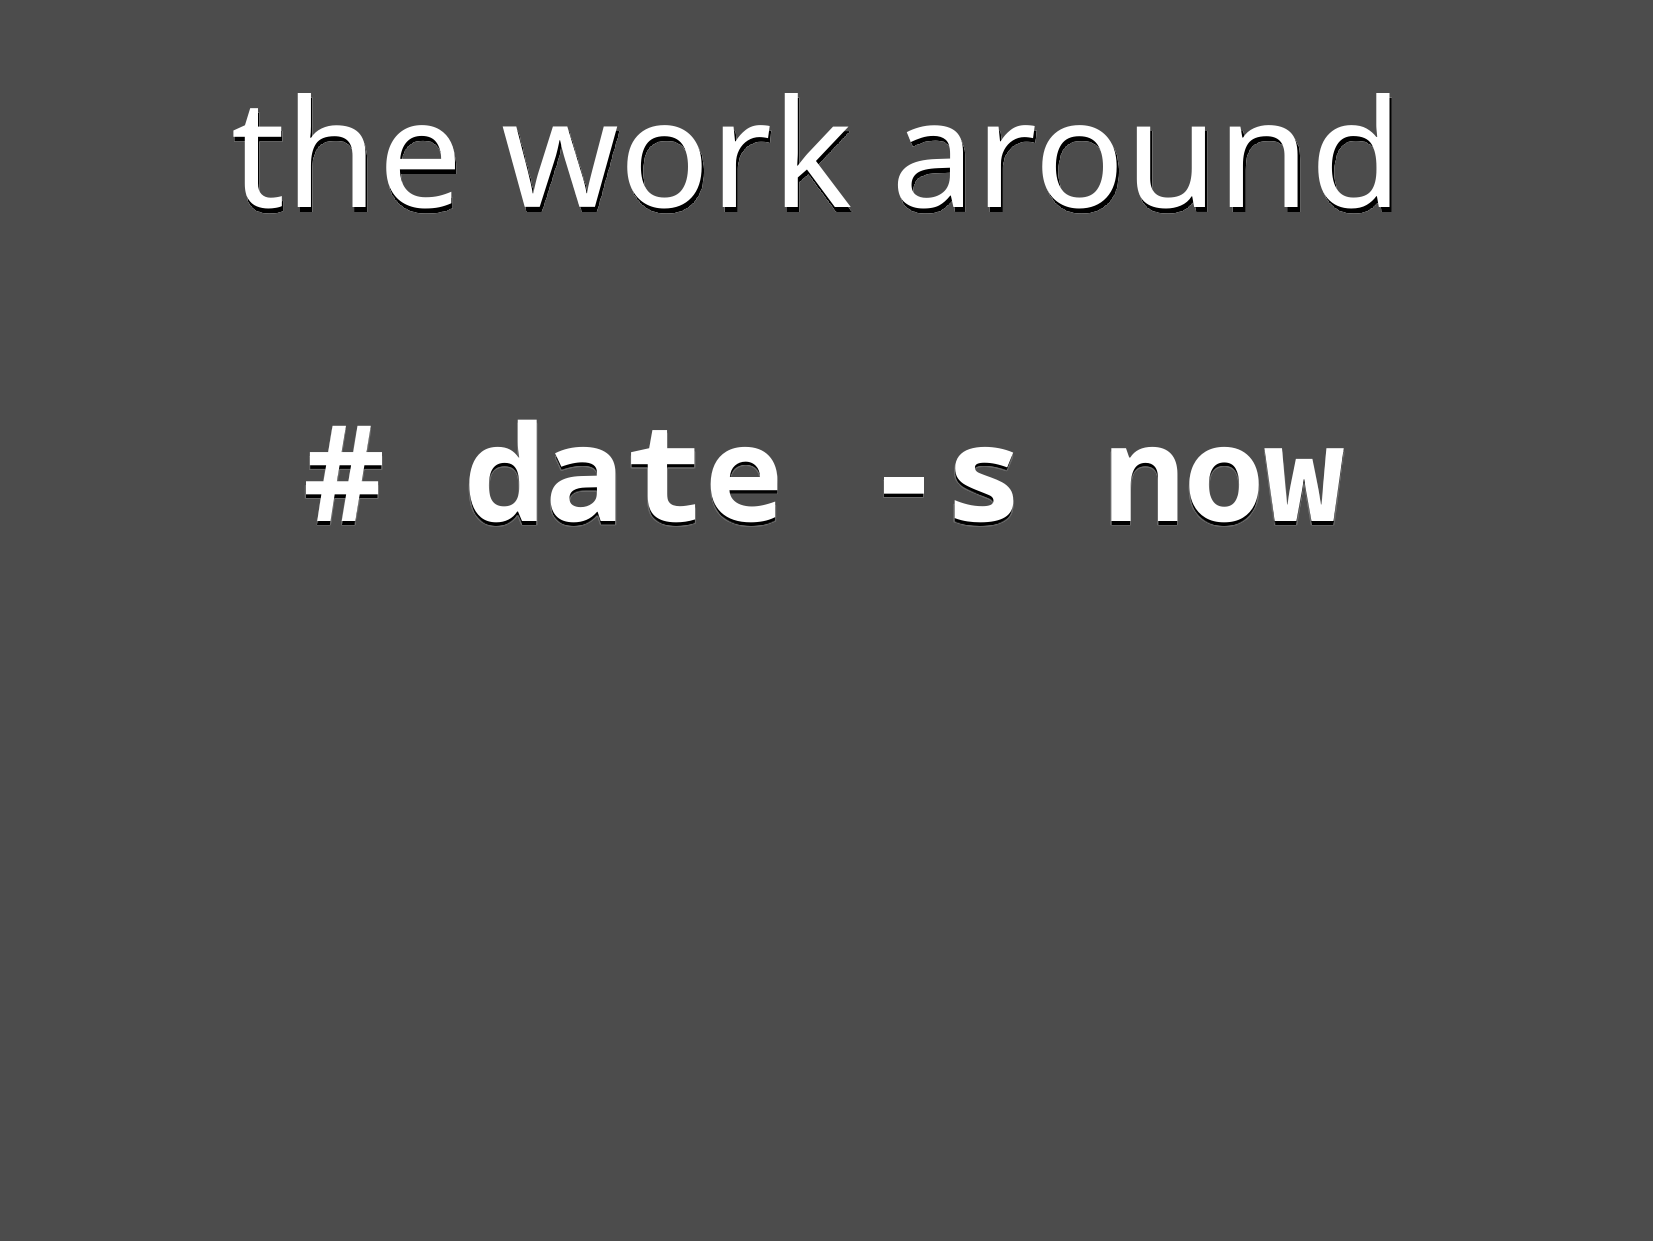

the work around
# # date -s now